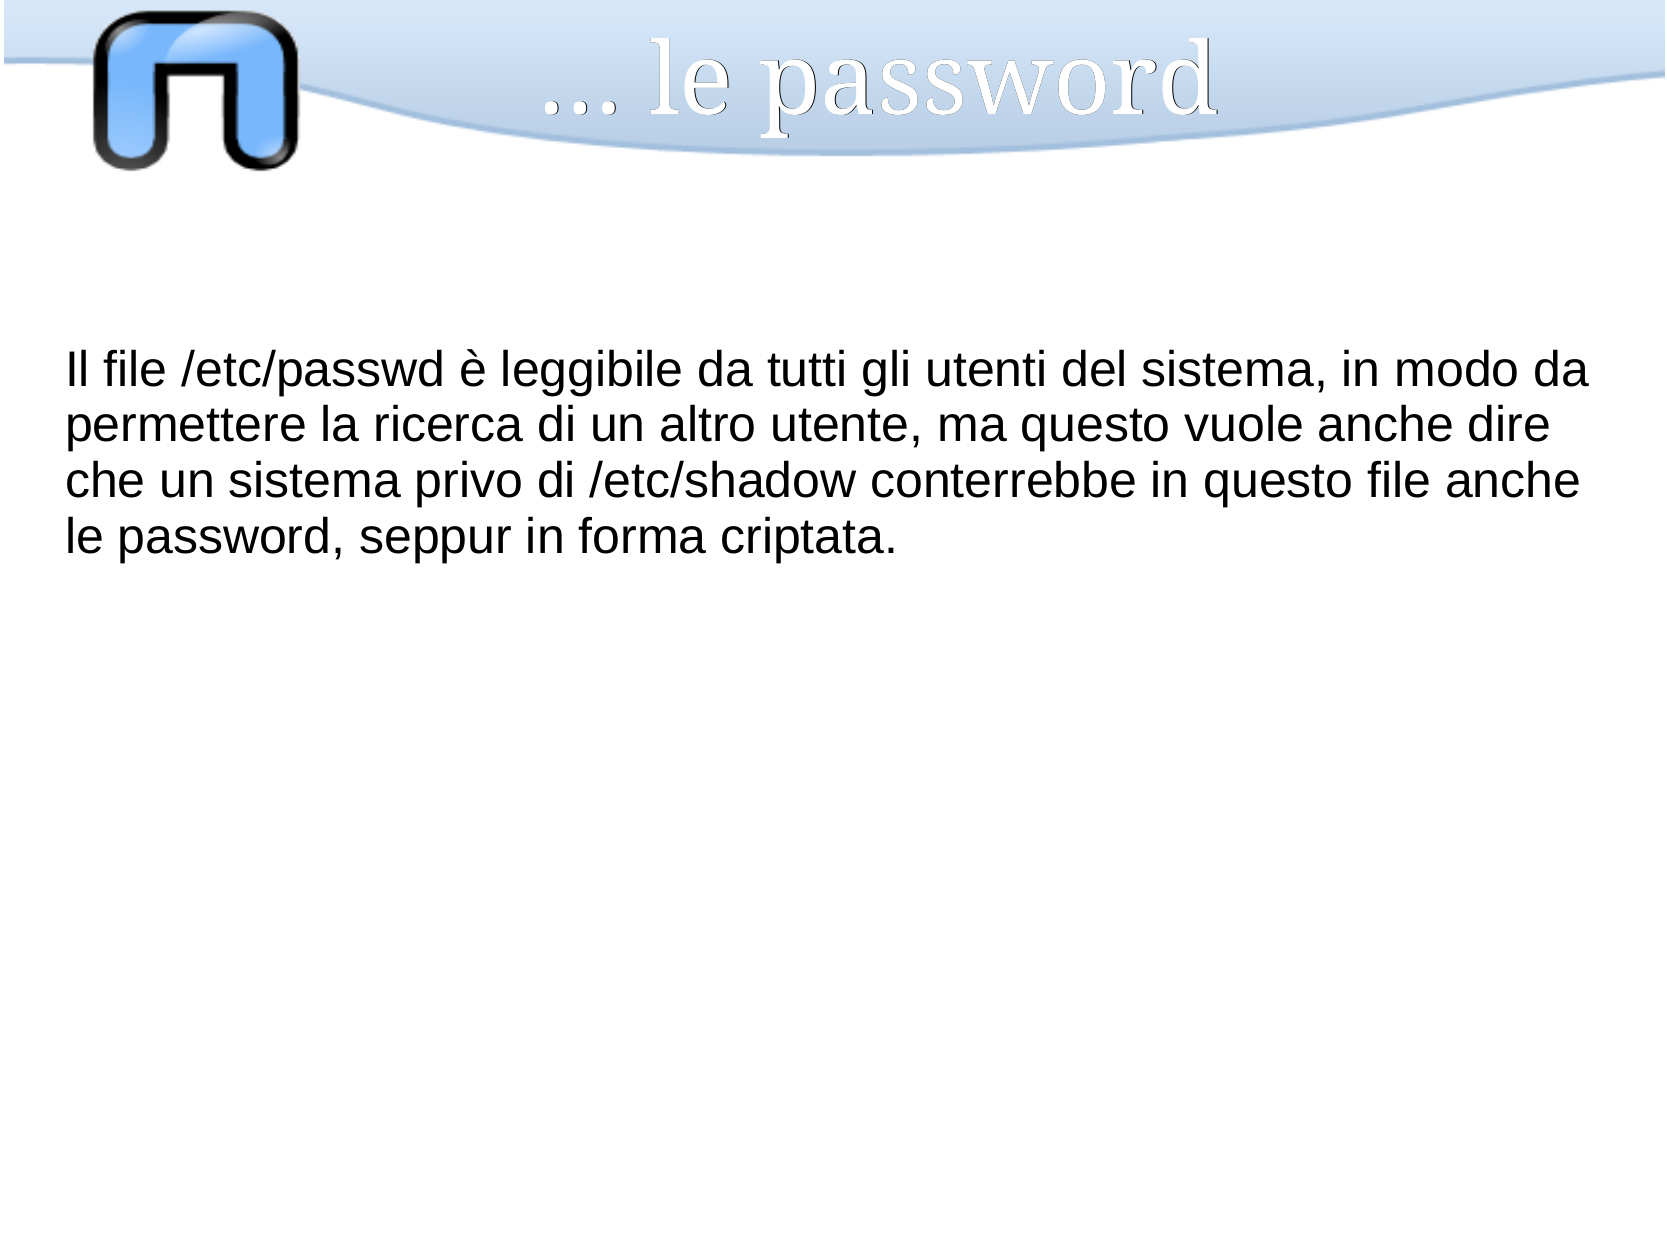

… le password
# Il file /etc/passwd è leggibile da tutti gli utenti del sistema, in modo da permettere la ricerca di un altro utente, ma questo vuole anche dire che un sistema privo di /etc/shadow conterrebbe in questo file anche le password, seppur in forma criptata.